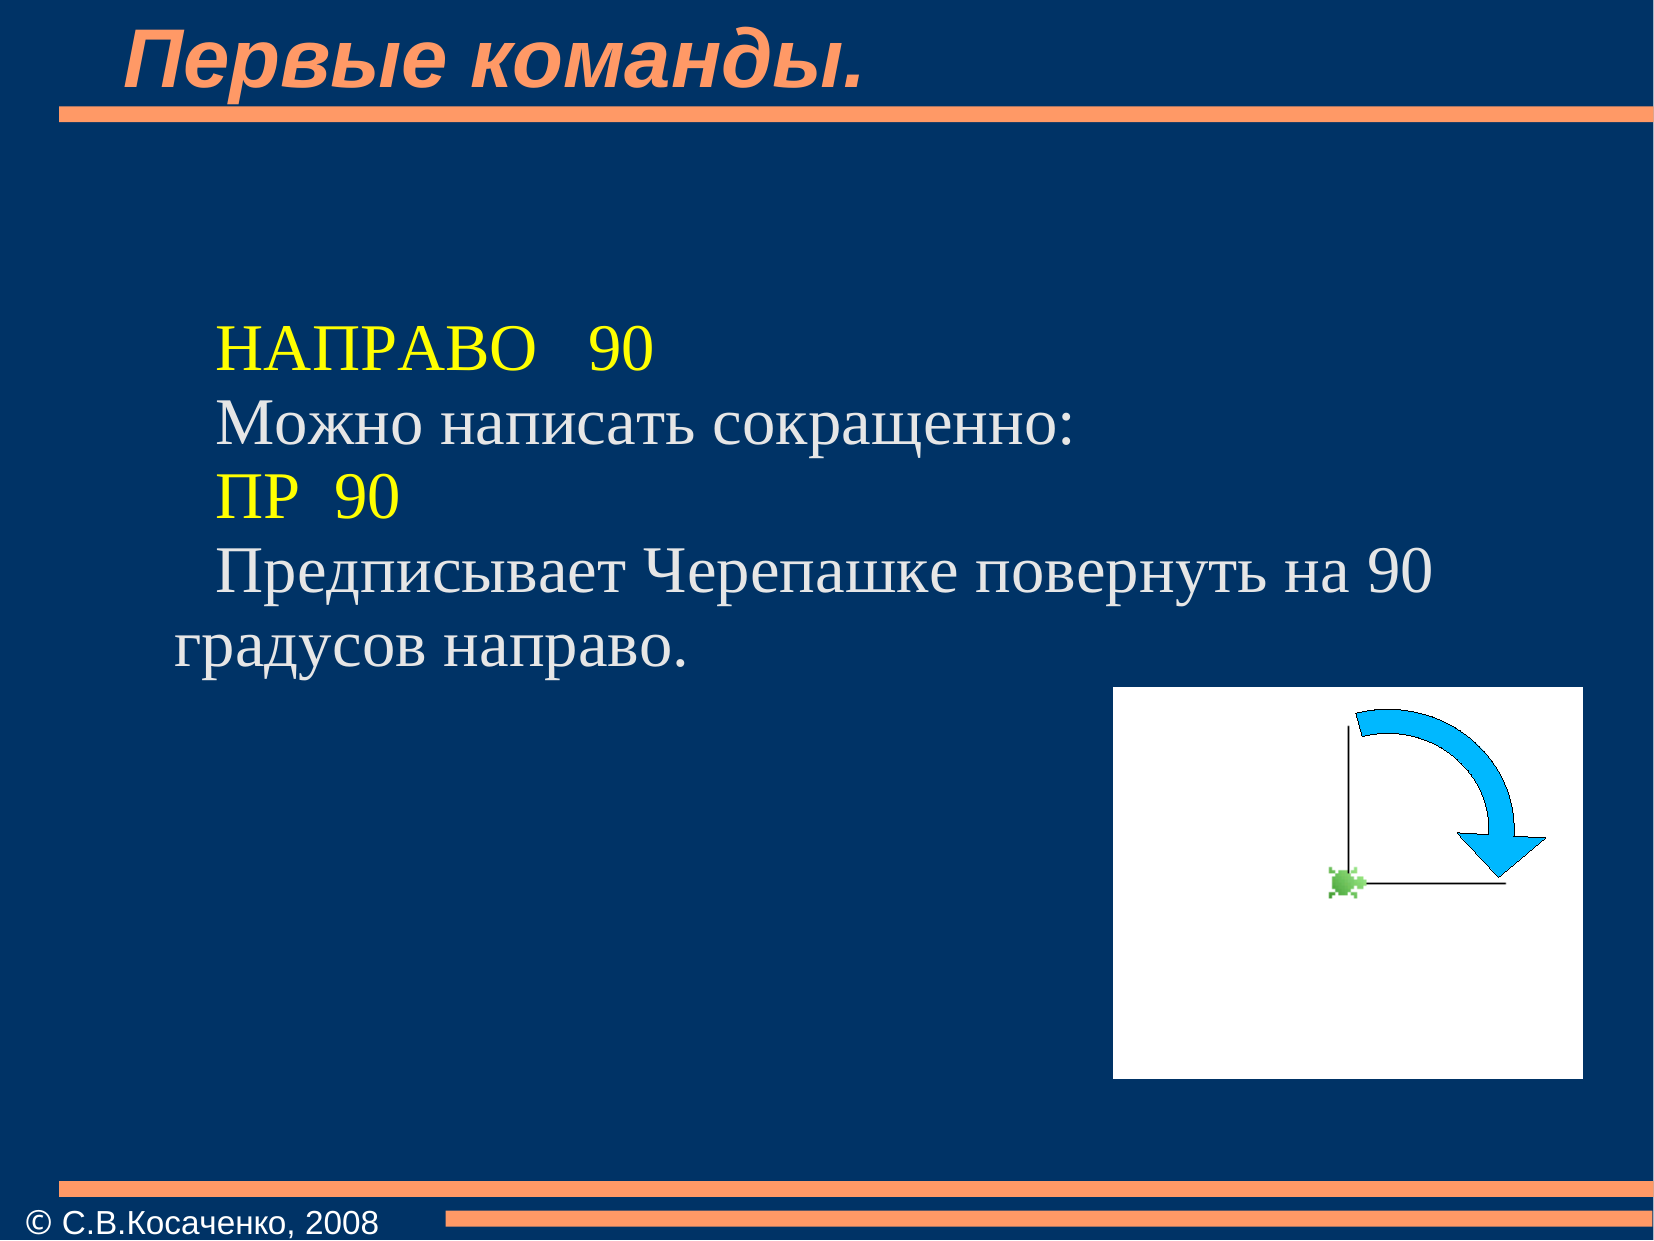

# Первые команды.
НАПРАВО 90
Можно написать сокращенно:
ПР 90
Предписывает Черепашке повернуть на 90 градусов направо.